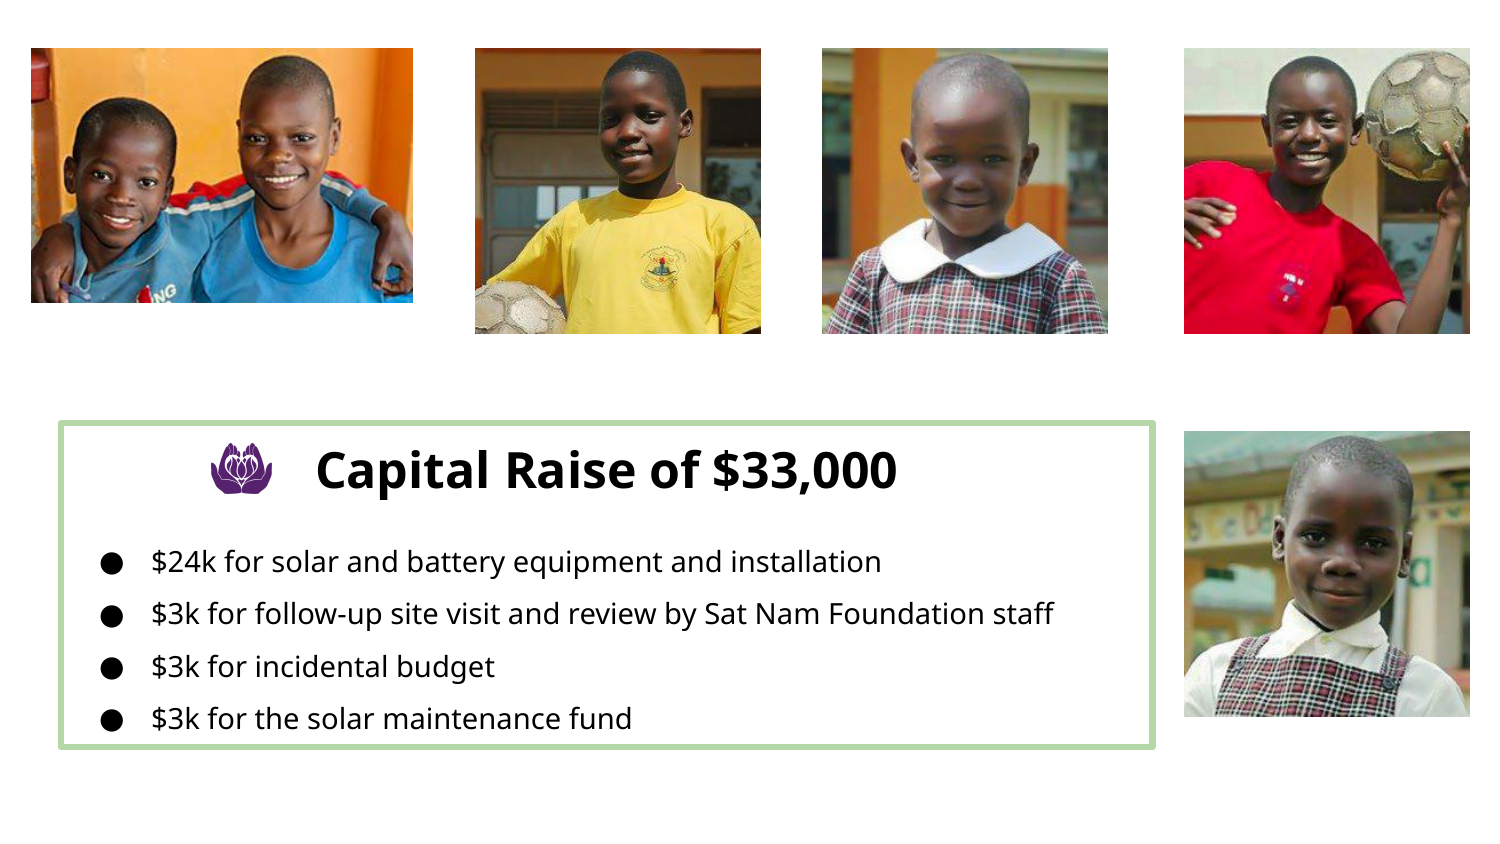

Capital Raise of $33,000
$24k for solar and battery equipment and installation
$3k for follow-up site visit and review by Sat Nam Foundation staff
$3k for incidental budget
$3k for the solar maintenance fund